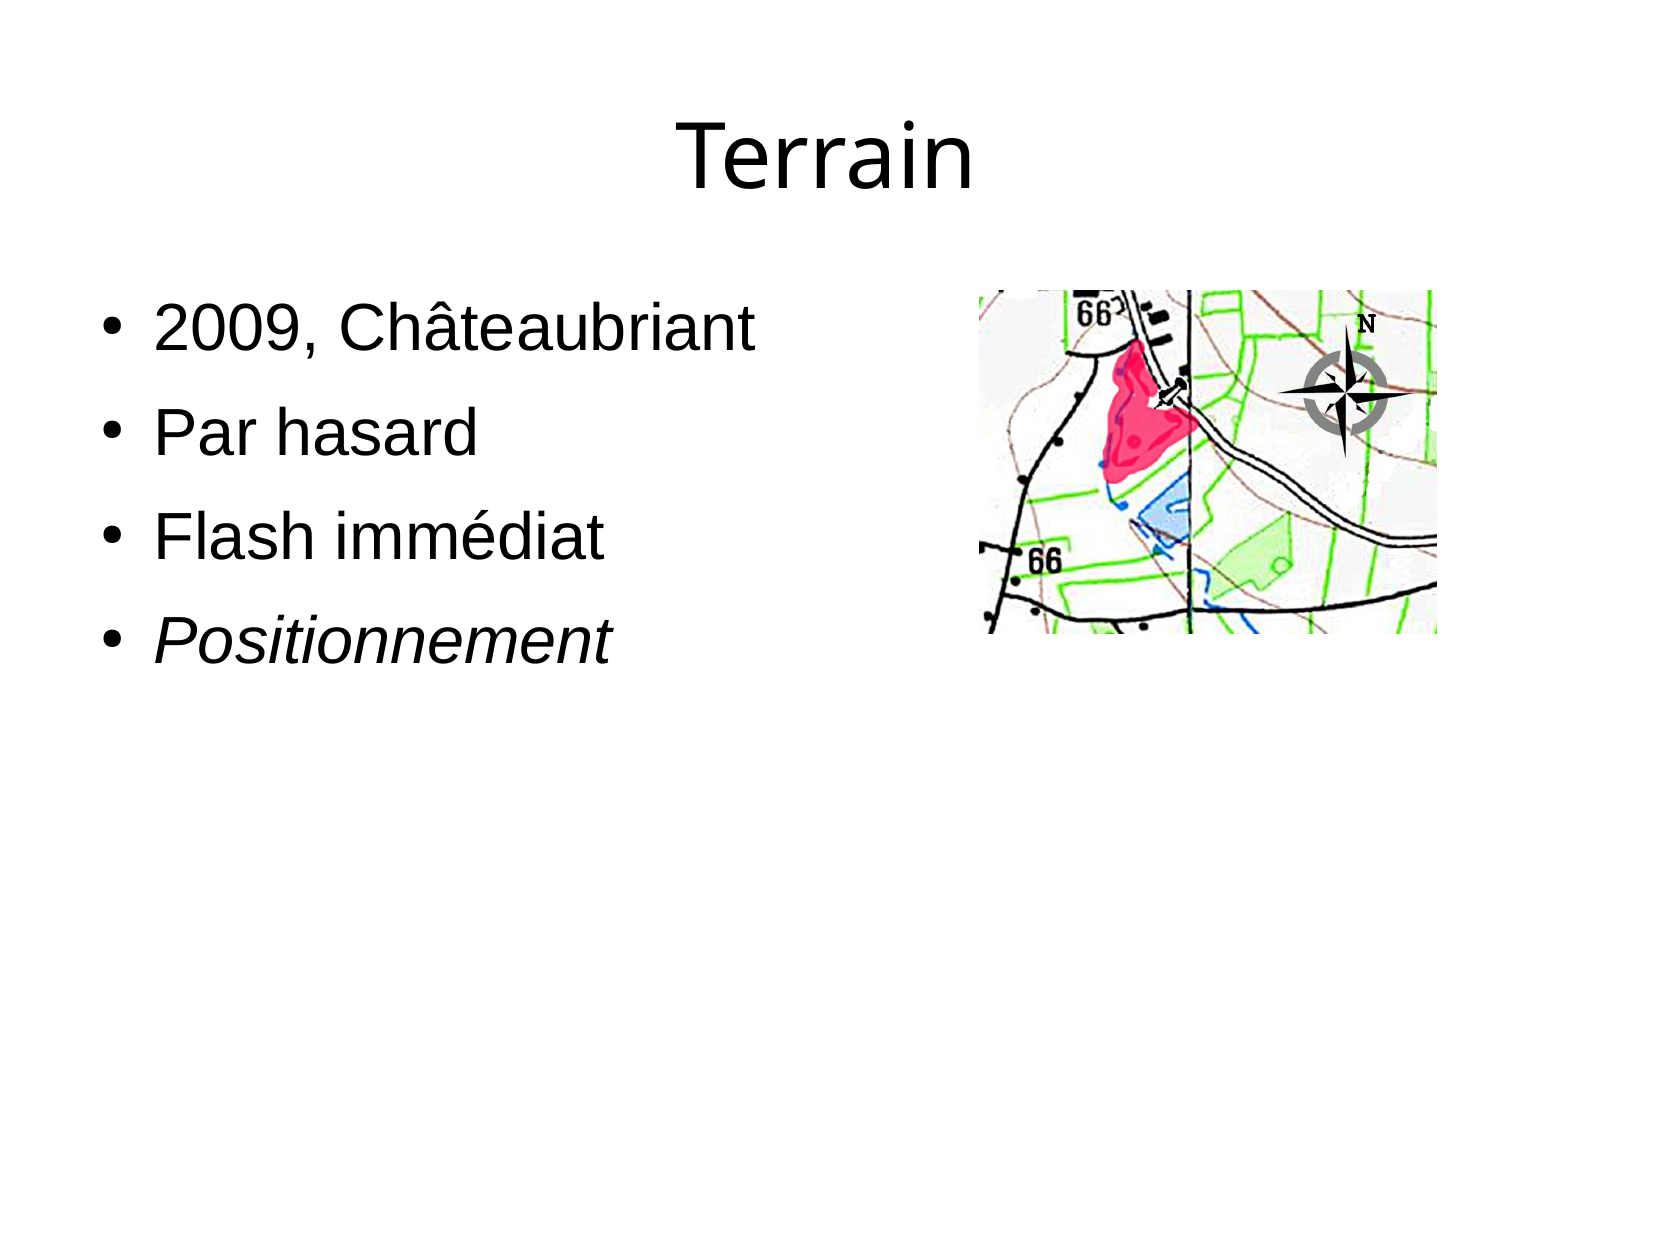

# Terrain
2009, Châteaubriant
Par hasard
Flash immédiat
Positionnement